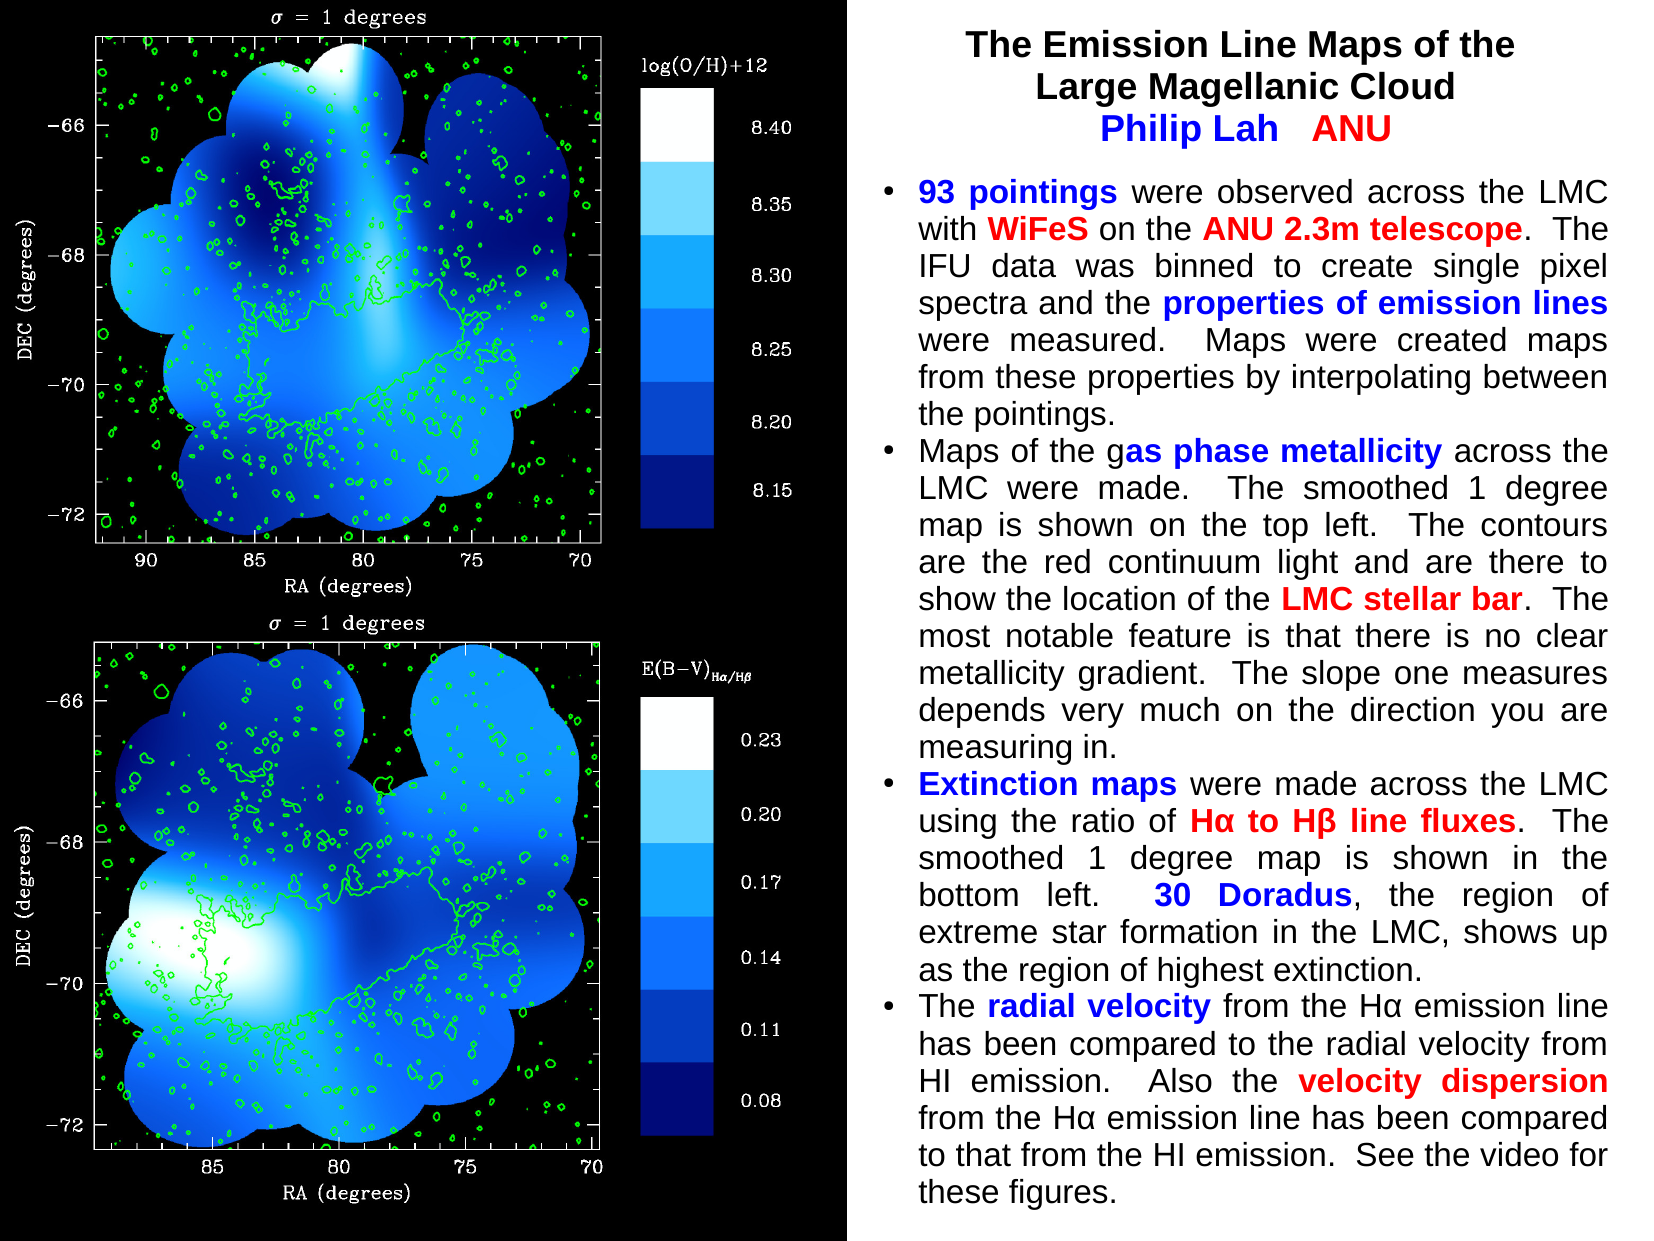

# The Emission Line Maps of the
Large Magellanic Cloud
Philip Lah ANU
93 pointings were observed across the LMC with WiFeS on the ANU 2.3m telescope. The IFU data was binned to create single pixel spectra and the properties of emission lines were measured. Maps were created maps from these properties by interpolating between the pointings.
Maps of the gas phase metallicity across the LMC were made. The smoothed 1 degree map is shown on the top left. The contours are the red continuum light and are there to show the location of the LMC stellar bar. The most notable feature is that there is no clear metallicity gradient. The slope one measures depends very much on the direction you are measuring in.
Extinction maps were made across the LMC using the ratio of Hα to Hβ line fluxes. The smoothed 1 degree map is shown in the bottom left. 30 Doradus, the region of extreme star formation in the LMC, shows up as the region of highest extinction.
The radial velocity from the Hα emission line has been compared to the radial velocity from HI emission. Also the velocity dispersion from the Hα emission line has been compared to that from the HI emission. See the video for these figures.